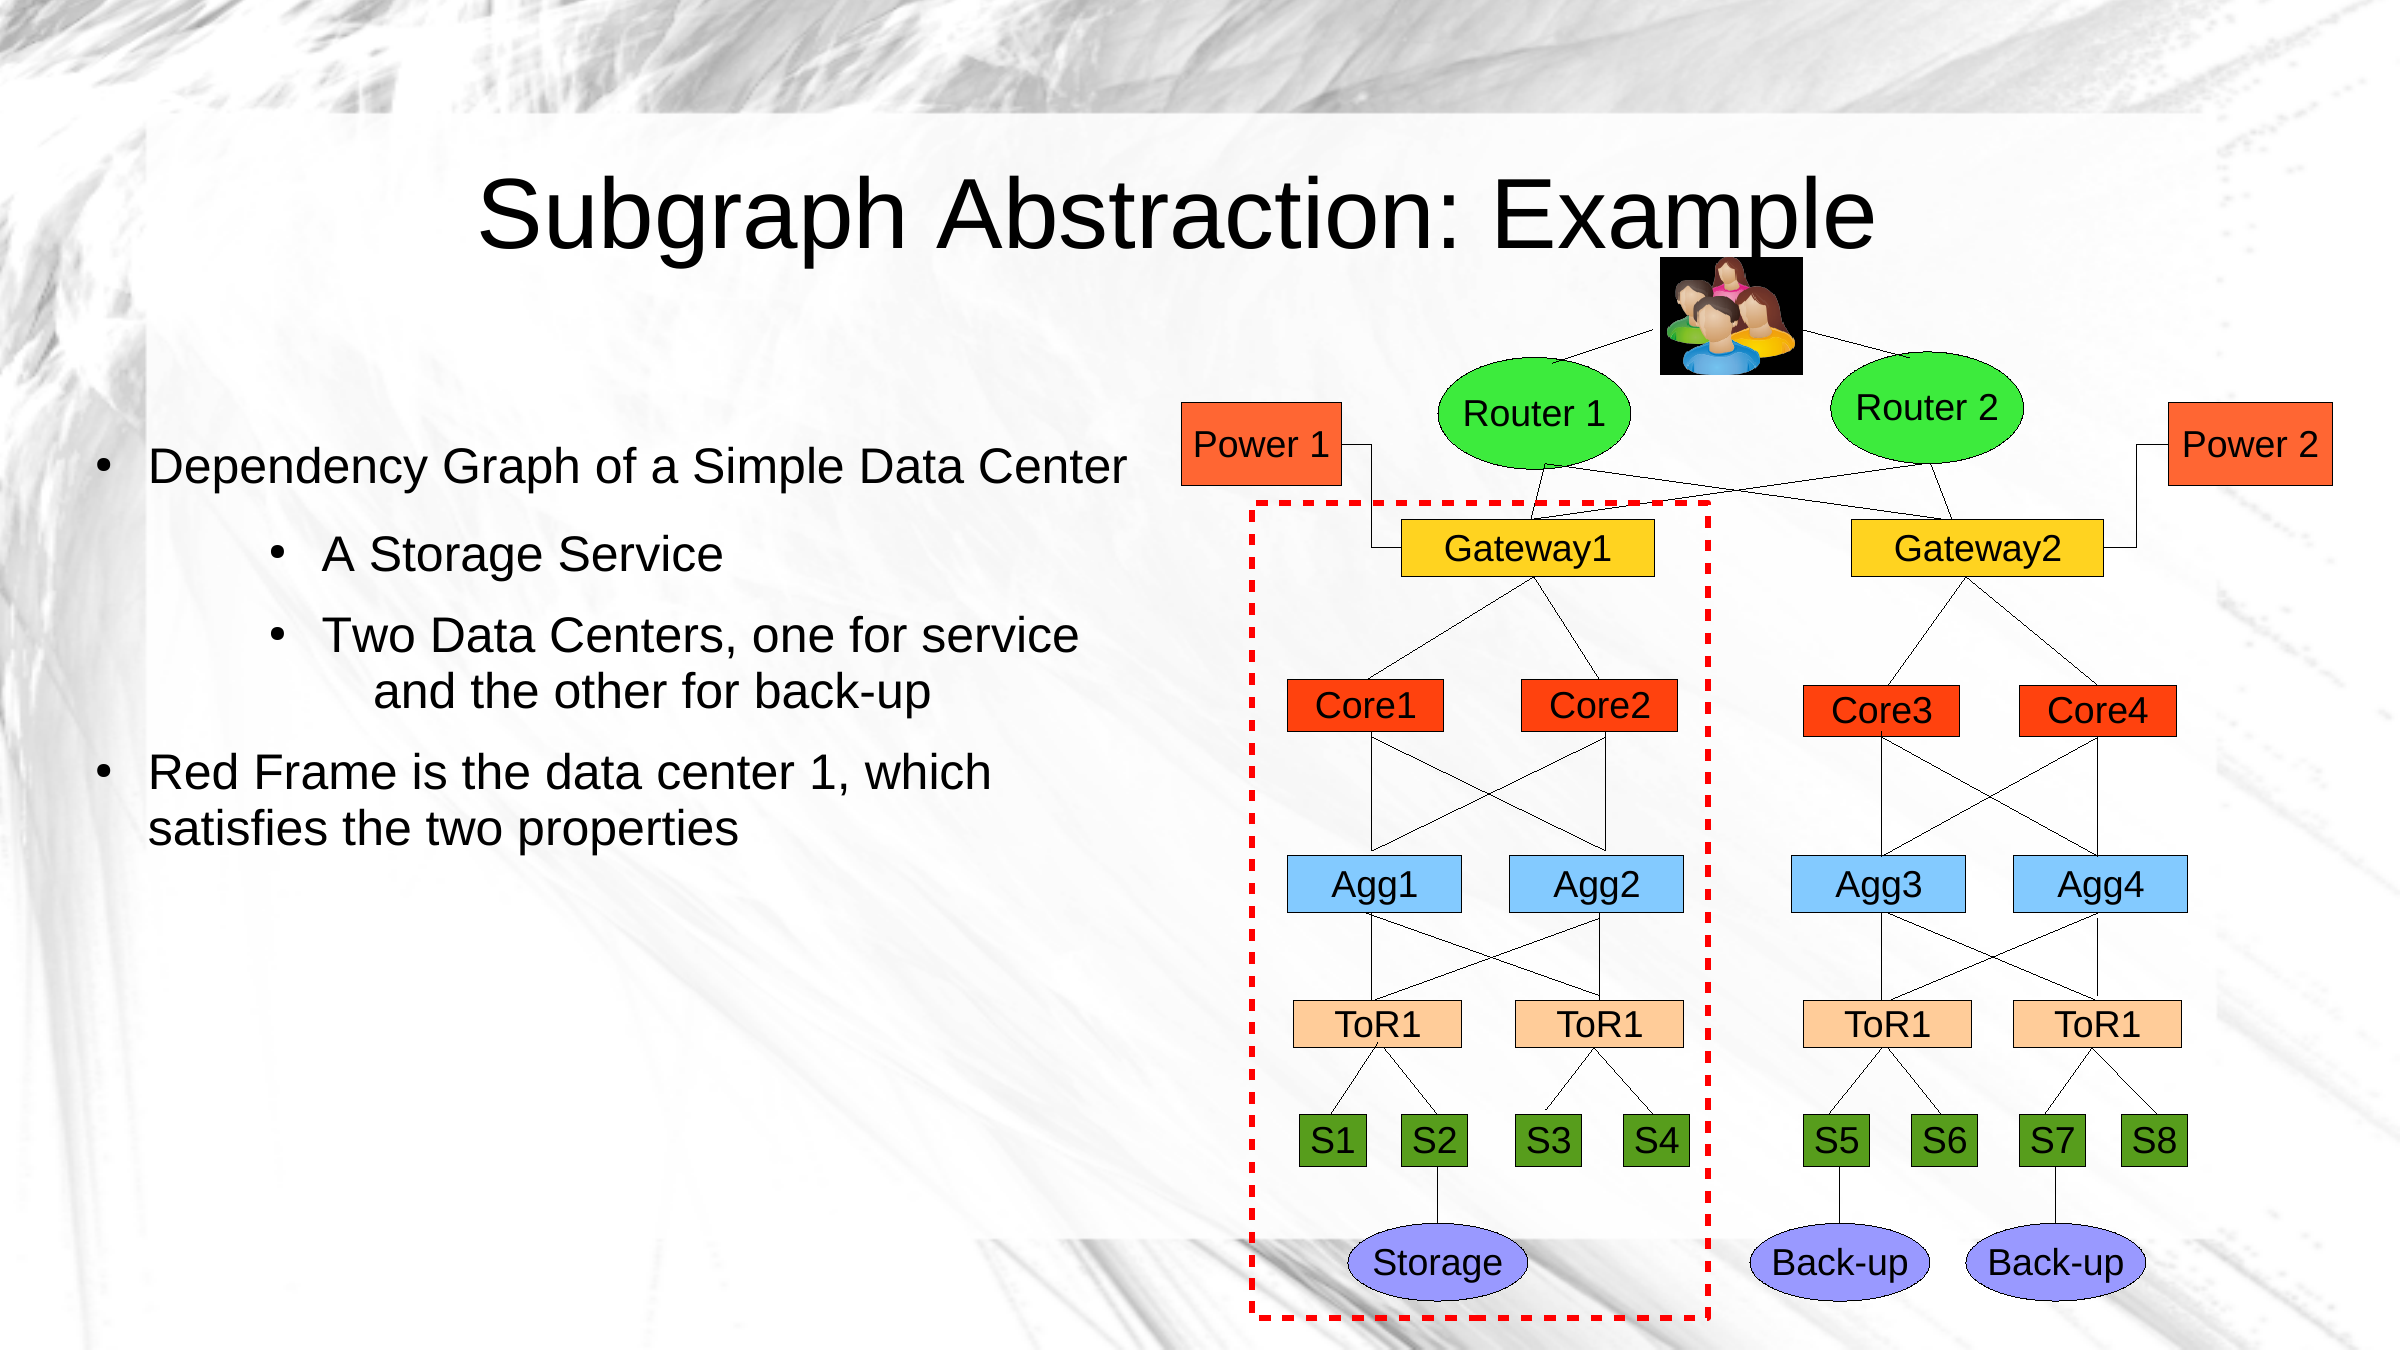

# Subgraph Abstraction: Example
Router 2
Router 1
Power 1
Power 2
Dependency Graph of a Simple Data Center
A Storage Service
Two Data Centers, one for service and the other for back-up
Red Frame is the data center 1, which satisfies the two properties
Gateway2
Gateway1
Core1
Core2
Core3
Core4
Agg1
Agg2
Agg3
Agg4
ToR1
ToR1
ToR1
ToR1
S8
S7
S6
S5
S4
S1
S2
S3
Storage
Back-up
Back-up